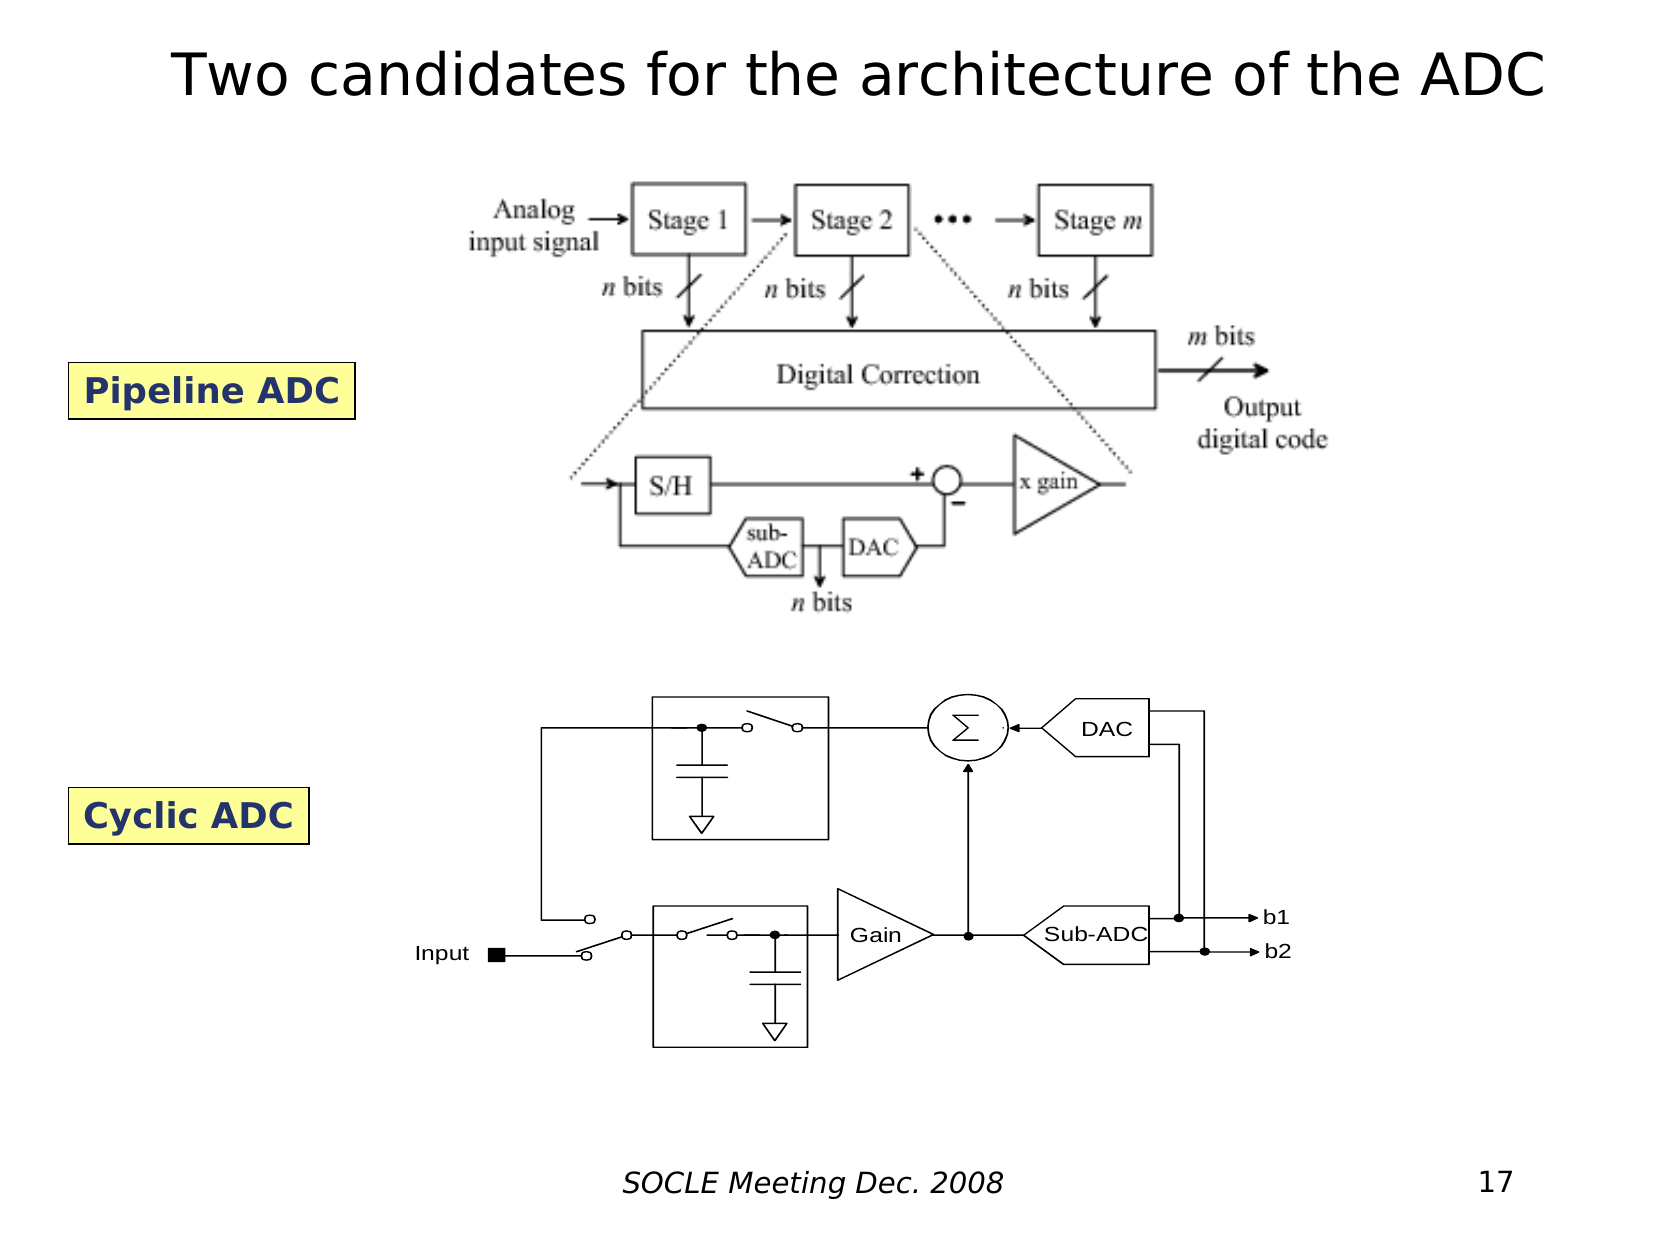

# Two candidates for the architecture of the ADC
Pipeline ADC
Cyclic ADC